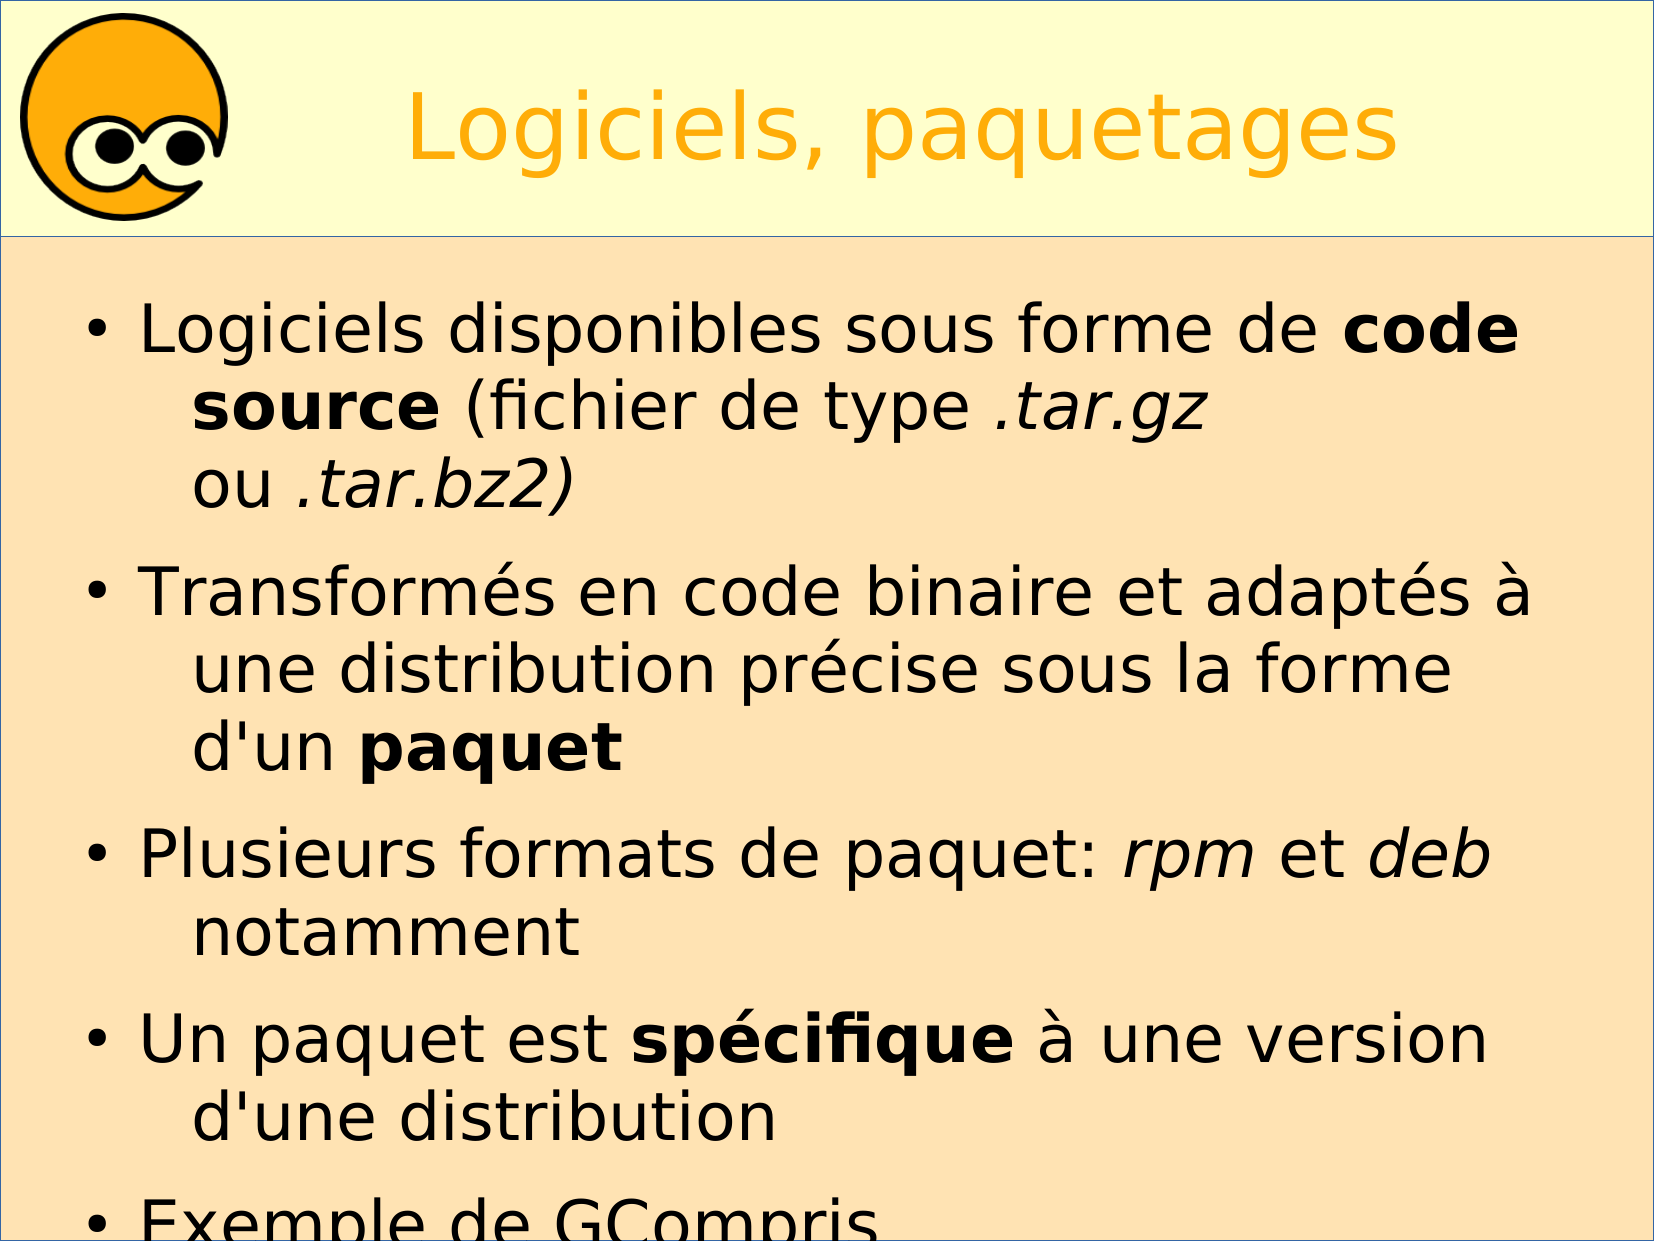

# Logiciels, paquetages
Logiciels disponibles sous forme de code source (fichier de type .tar.gz ou .tar.bz2)
Transformés en code binaire et adaptés à une distribution précise sous la forme d'un paquet
Plusieurs formats de paquet: rpm et deb notamment
Un paquet est spécifique à une version d'une distribution
Exemple de GCompris